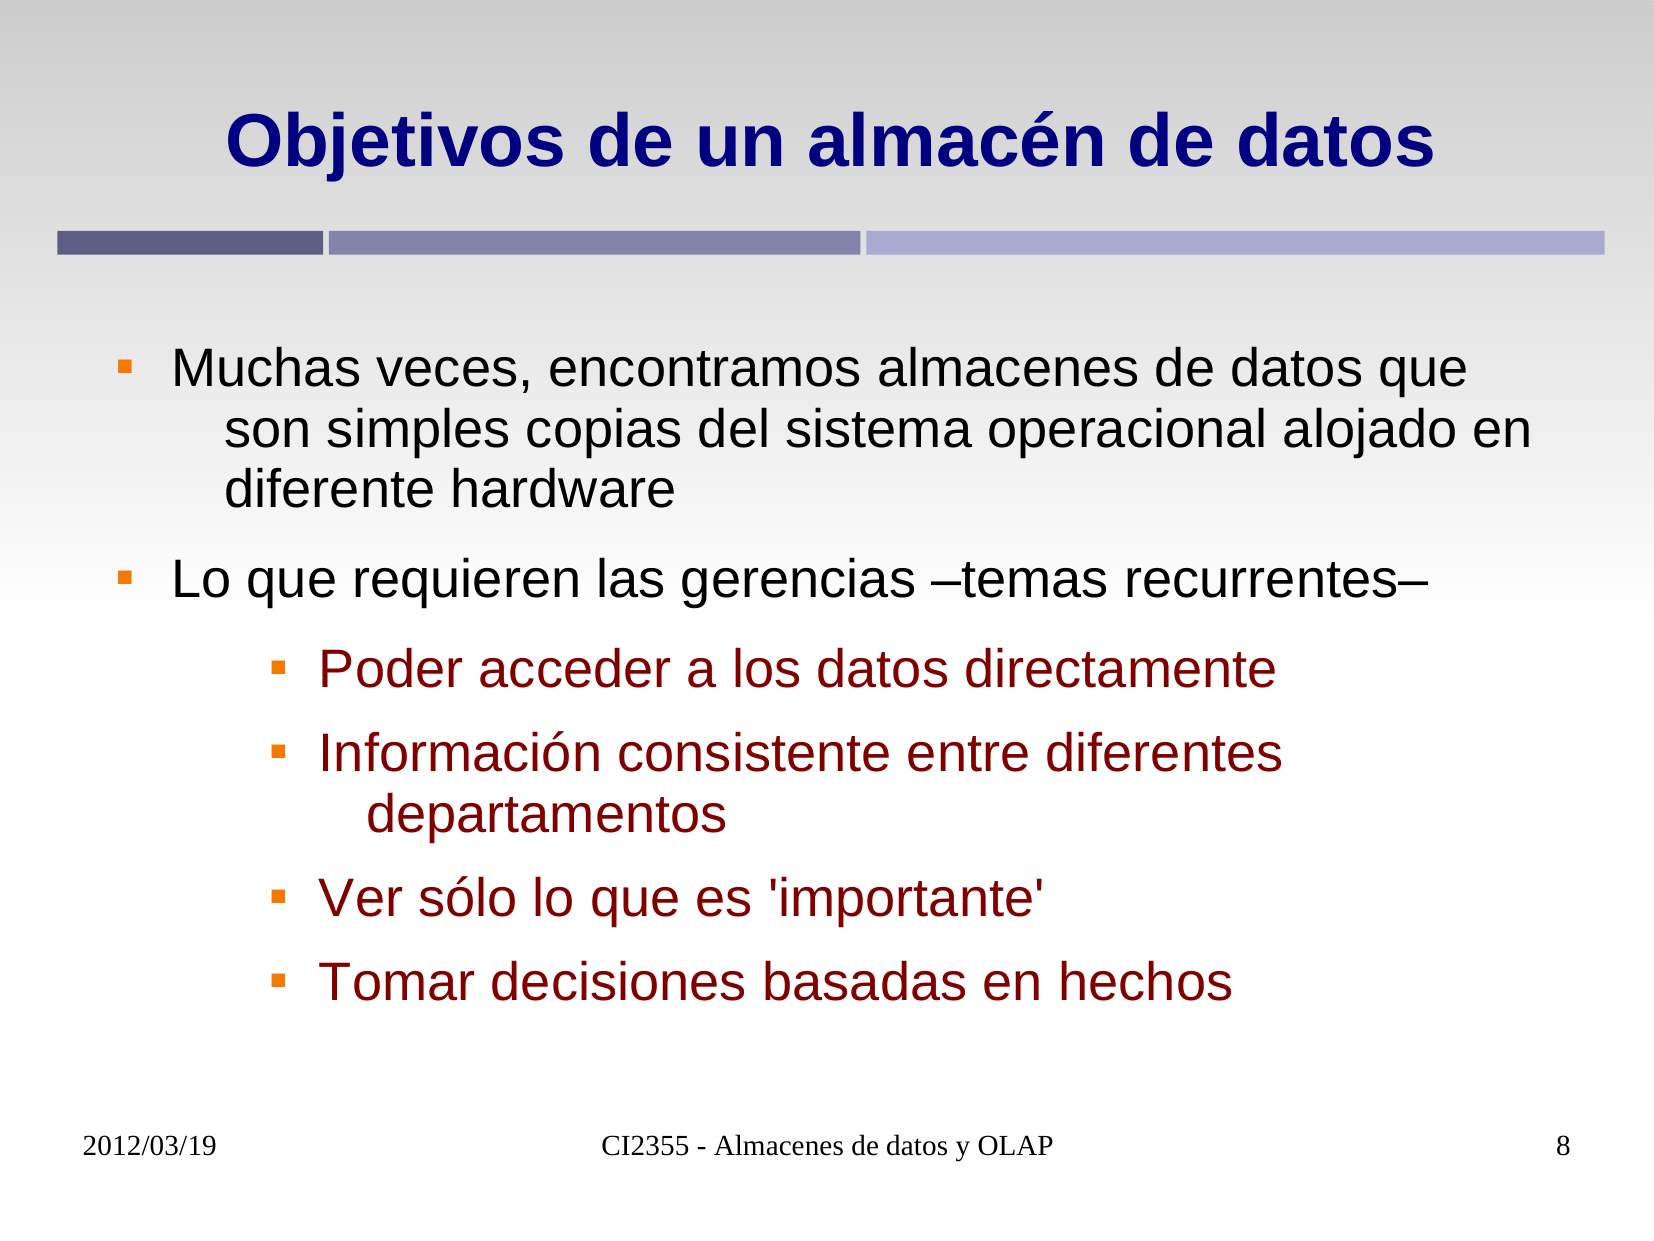

# Objetivos de un almacén de datos
Muchas veces, encontramos almacenes de datos que son simples copias del sistema operacional alojado en diferente hardware
Lo que requieren las gerencias –temas recurrentes–
Poder acceder a los datos directamente
Información consistente entre diferentes departamentos
Ver sólo lo que es 'importante'
Tomar decisiones basadas en hechos
2012/03/19
CI2355 - Almacenes de datos y OLAP
8